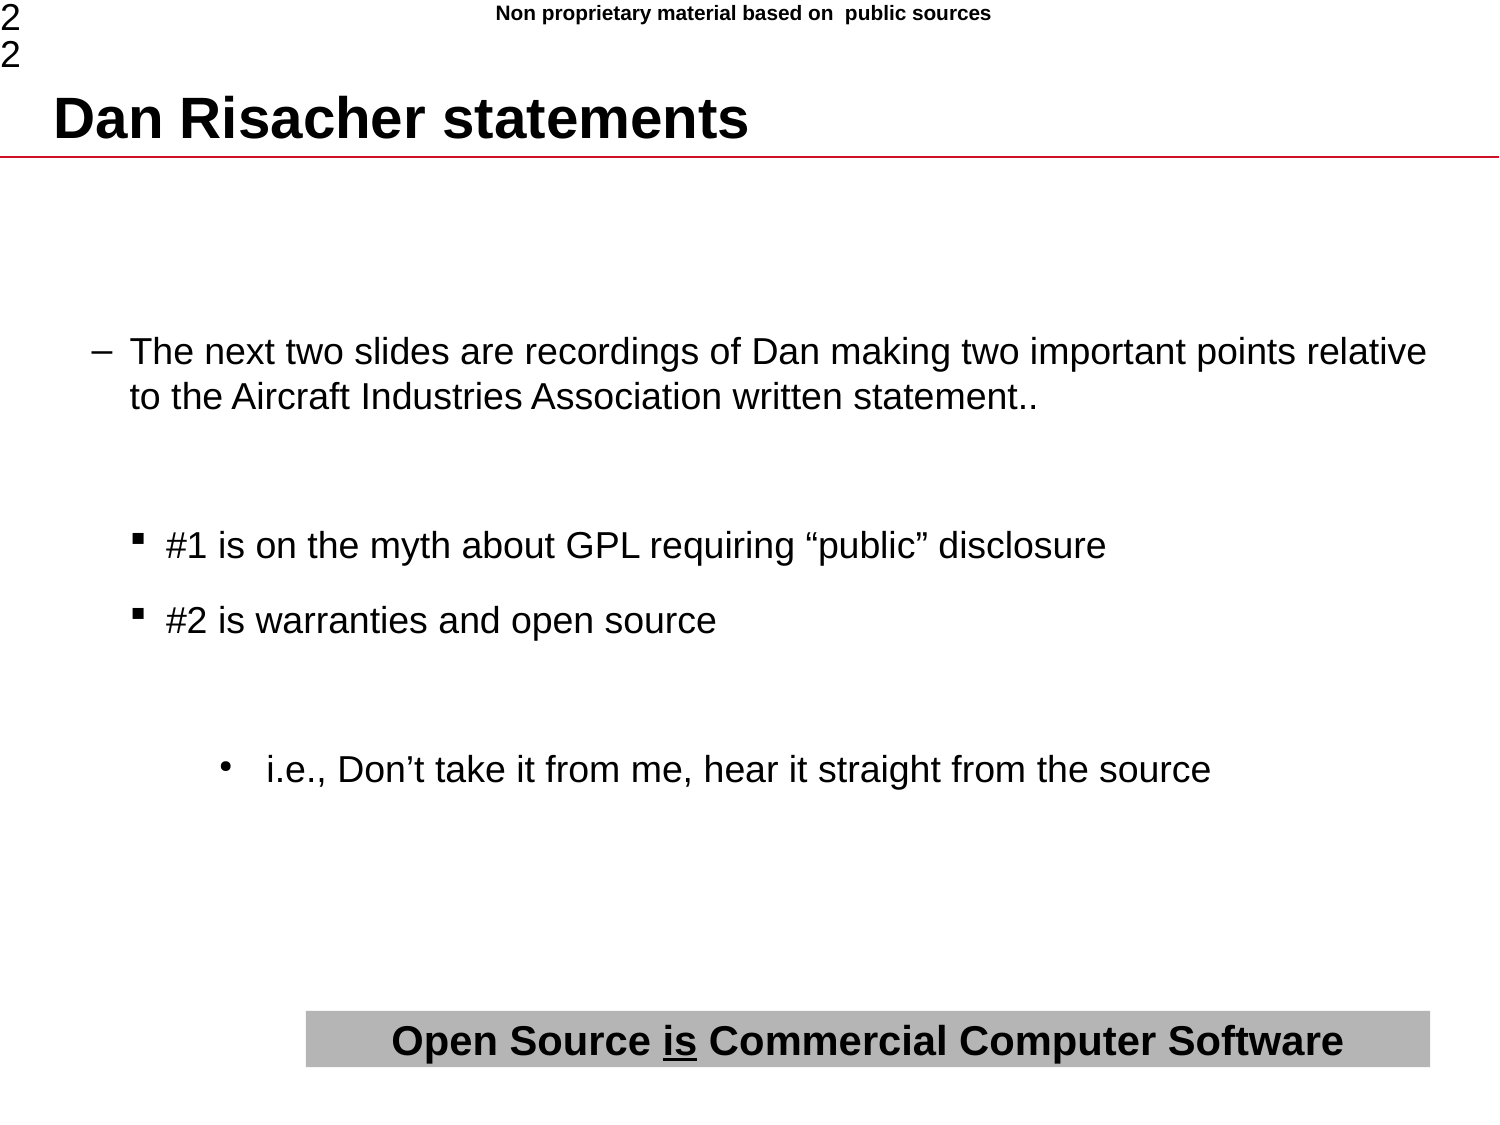

# Dan Risacher statements
The next two slides are recordings of Dan making two important points relative to the Aircraft Industries Association written statement..
#1 is on the myth about GPL requiring “public” disclosure
#2 is warranties and open source
i.e., Don’t take it from me, hear it straight from the source
Open Source is Commercial Computer Software